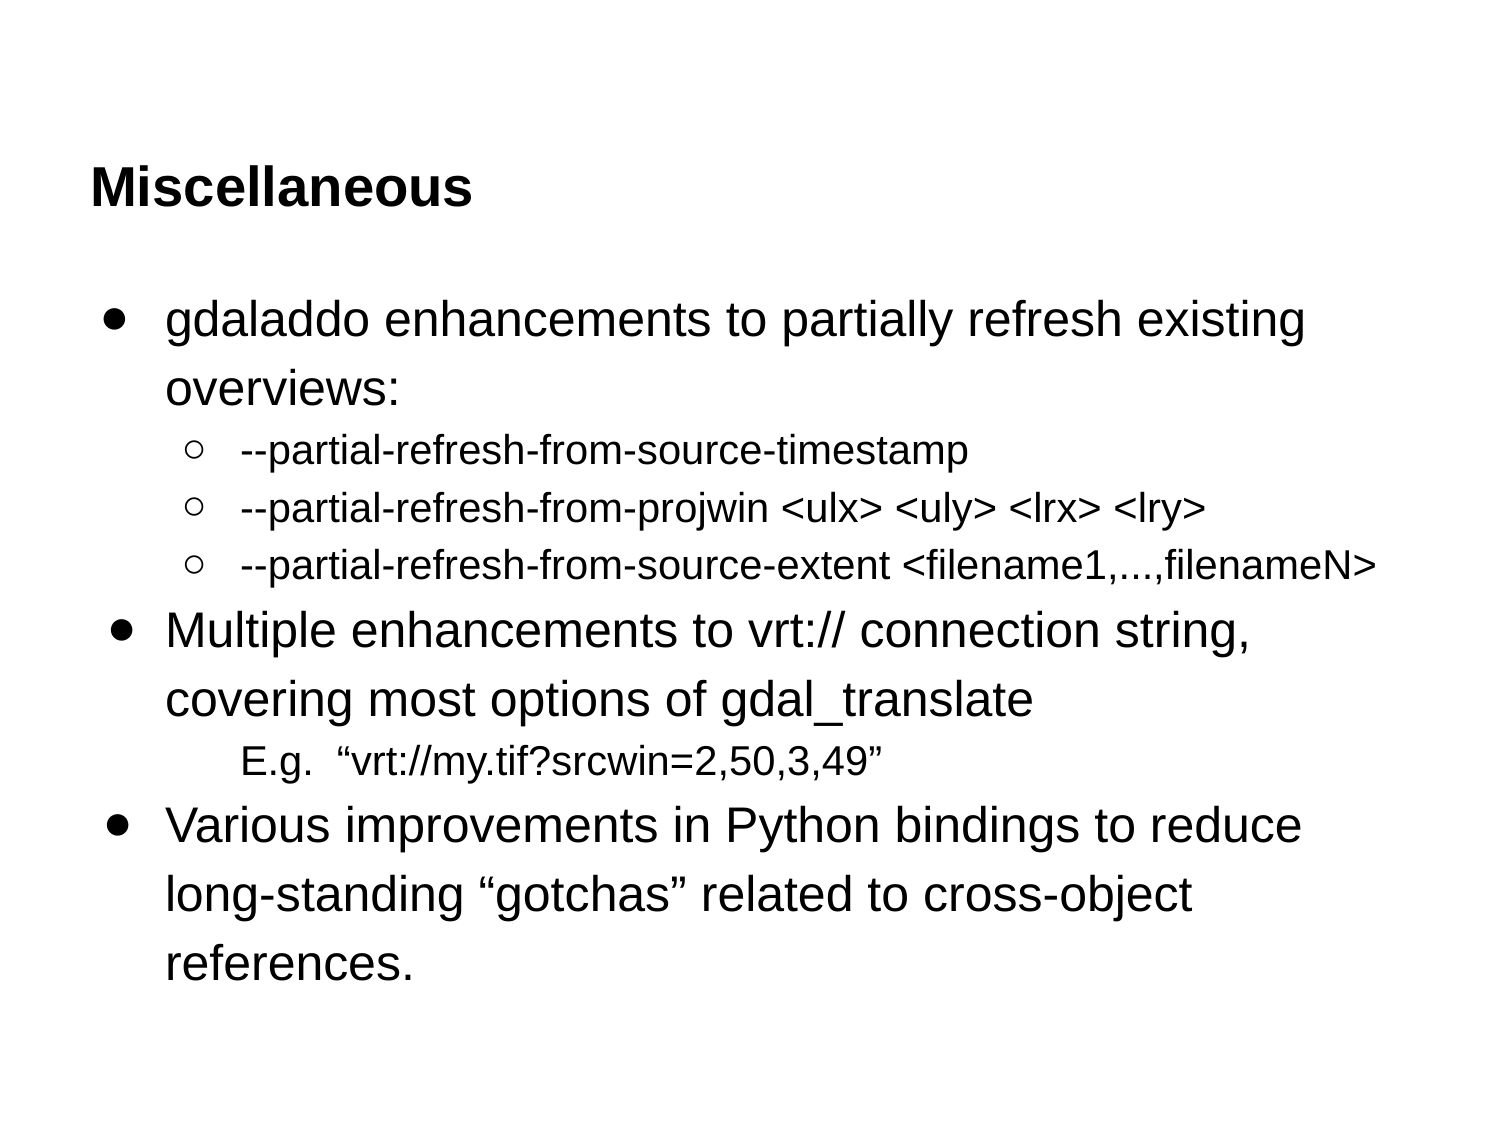

# Miscellaneous
gdaladdo enhancements to partially refresh existing overviews:
--partial-refresh-from-source-timestamp
--partial-refresh-from-projwin <ulx> <uly> <lrx> <lry>
--partial-refresh-from-source-extent <filename1,...,filenameN>
Multiple enhancements to vrt:// connection string, covering most options of gdal_translate
	E.g. “vrt://my.tif?srcwin=2,50,3,49”
Various improvements in Python bindings to reduce long-standing “gotchas” related to cross-object references.